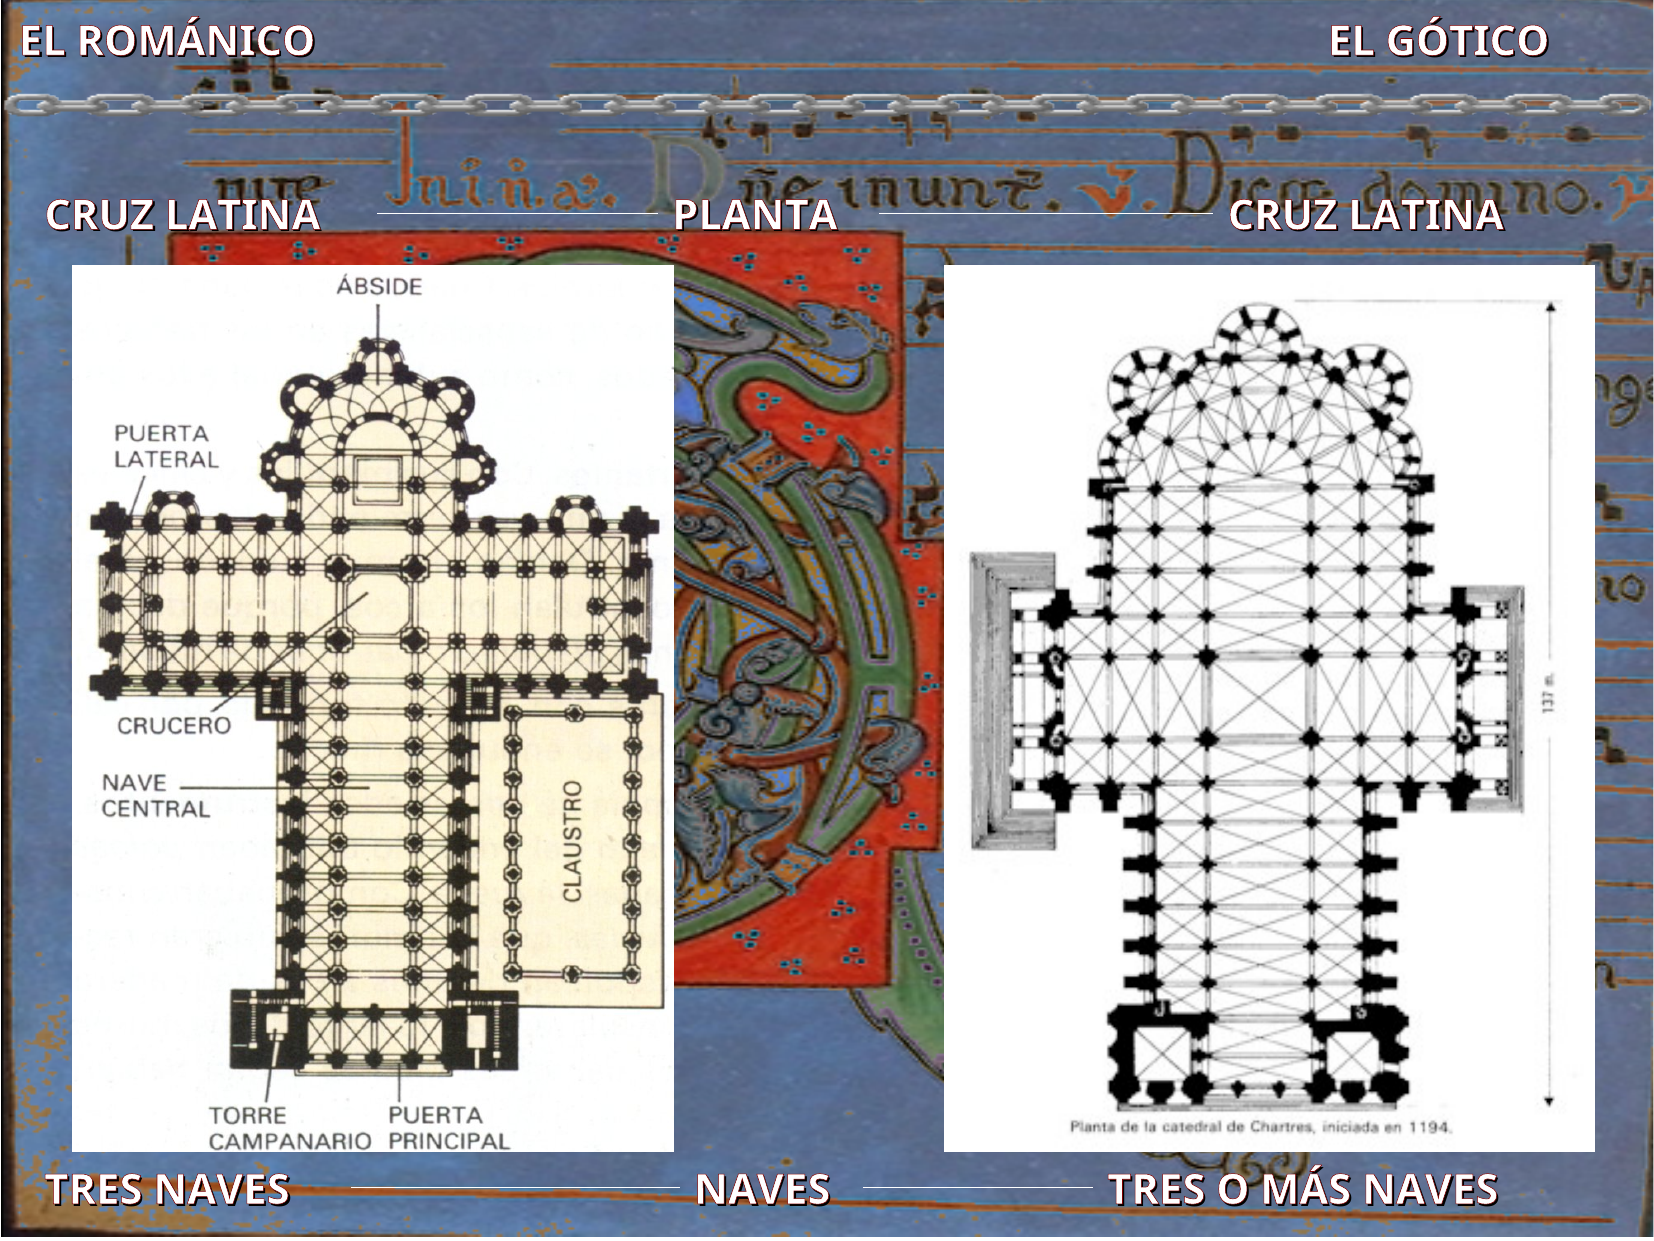

EL ROMÁNICO
EL GÓTICO
CRUZ LATINA
PLANTA
CRUZ LATINA
TRES NAVES
NAVES
TRES O MÁS NAVES